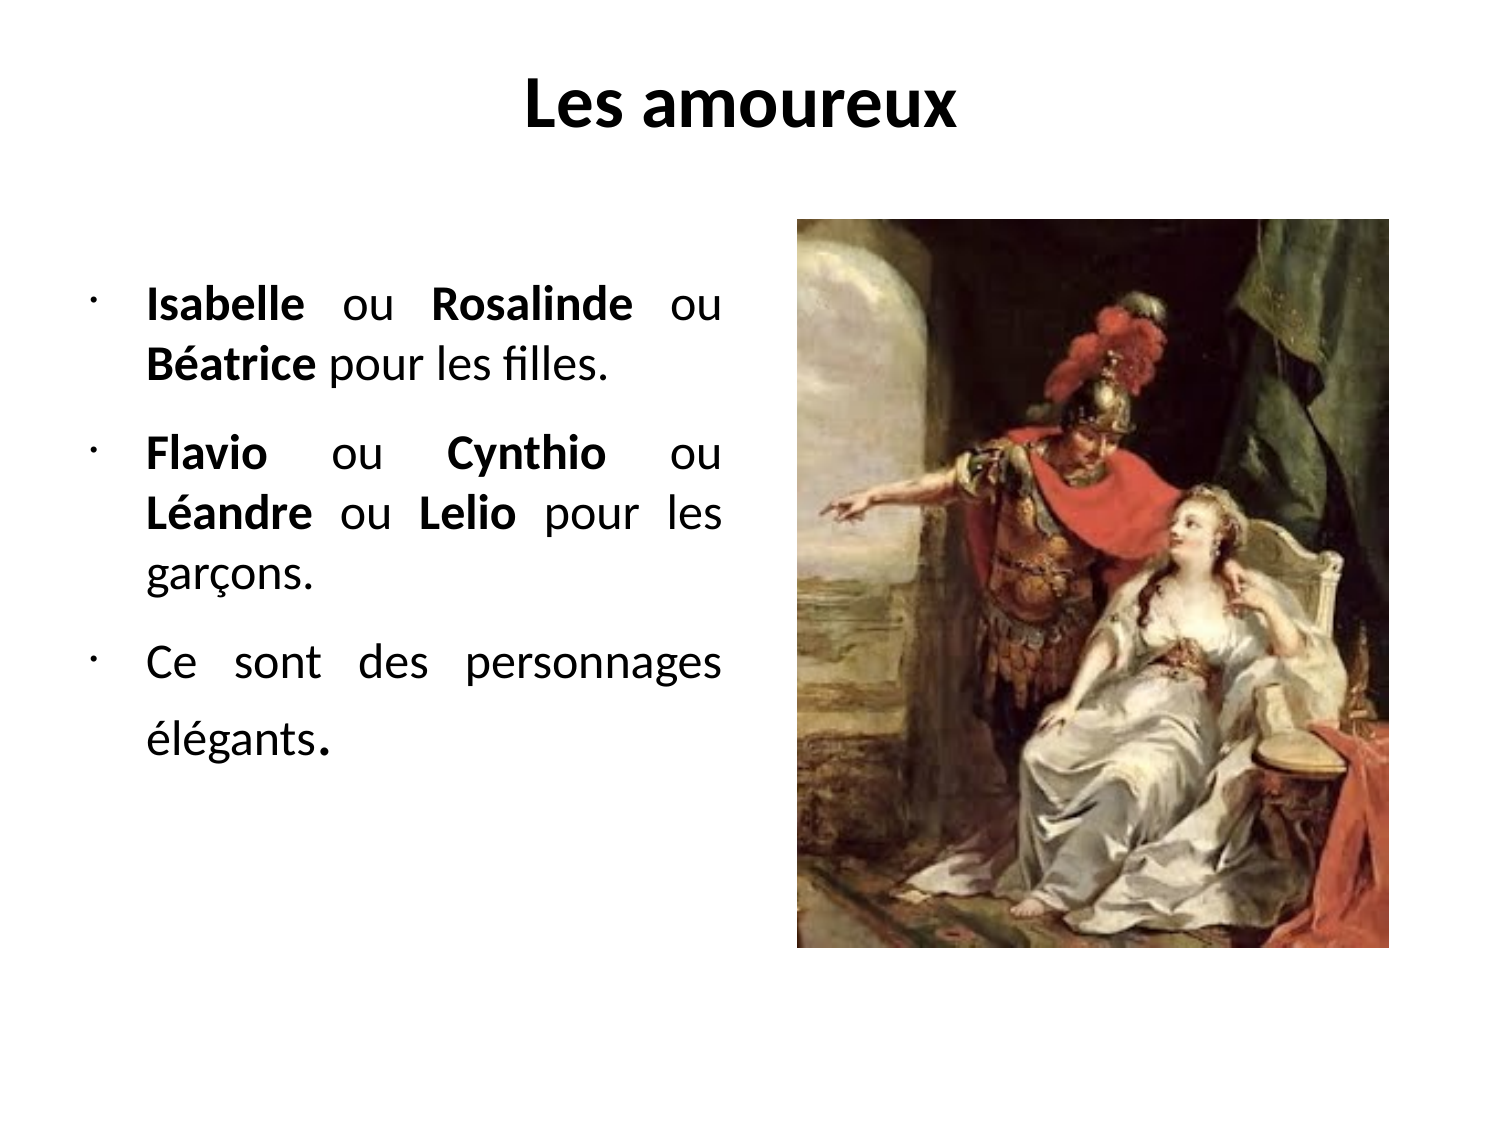

# Les amoureux
Isabelle ou Rosalinde ou Béatrice pour les filles.
Flavio ou Cynthio ou Léandre ou Lelio pour les garçons.
Ce sont des personnages élégants.